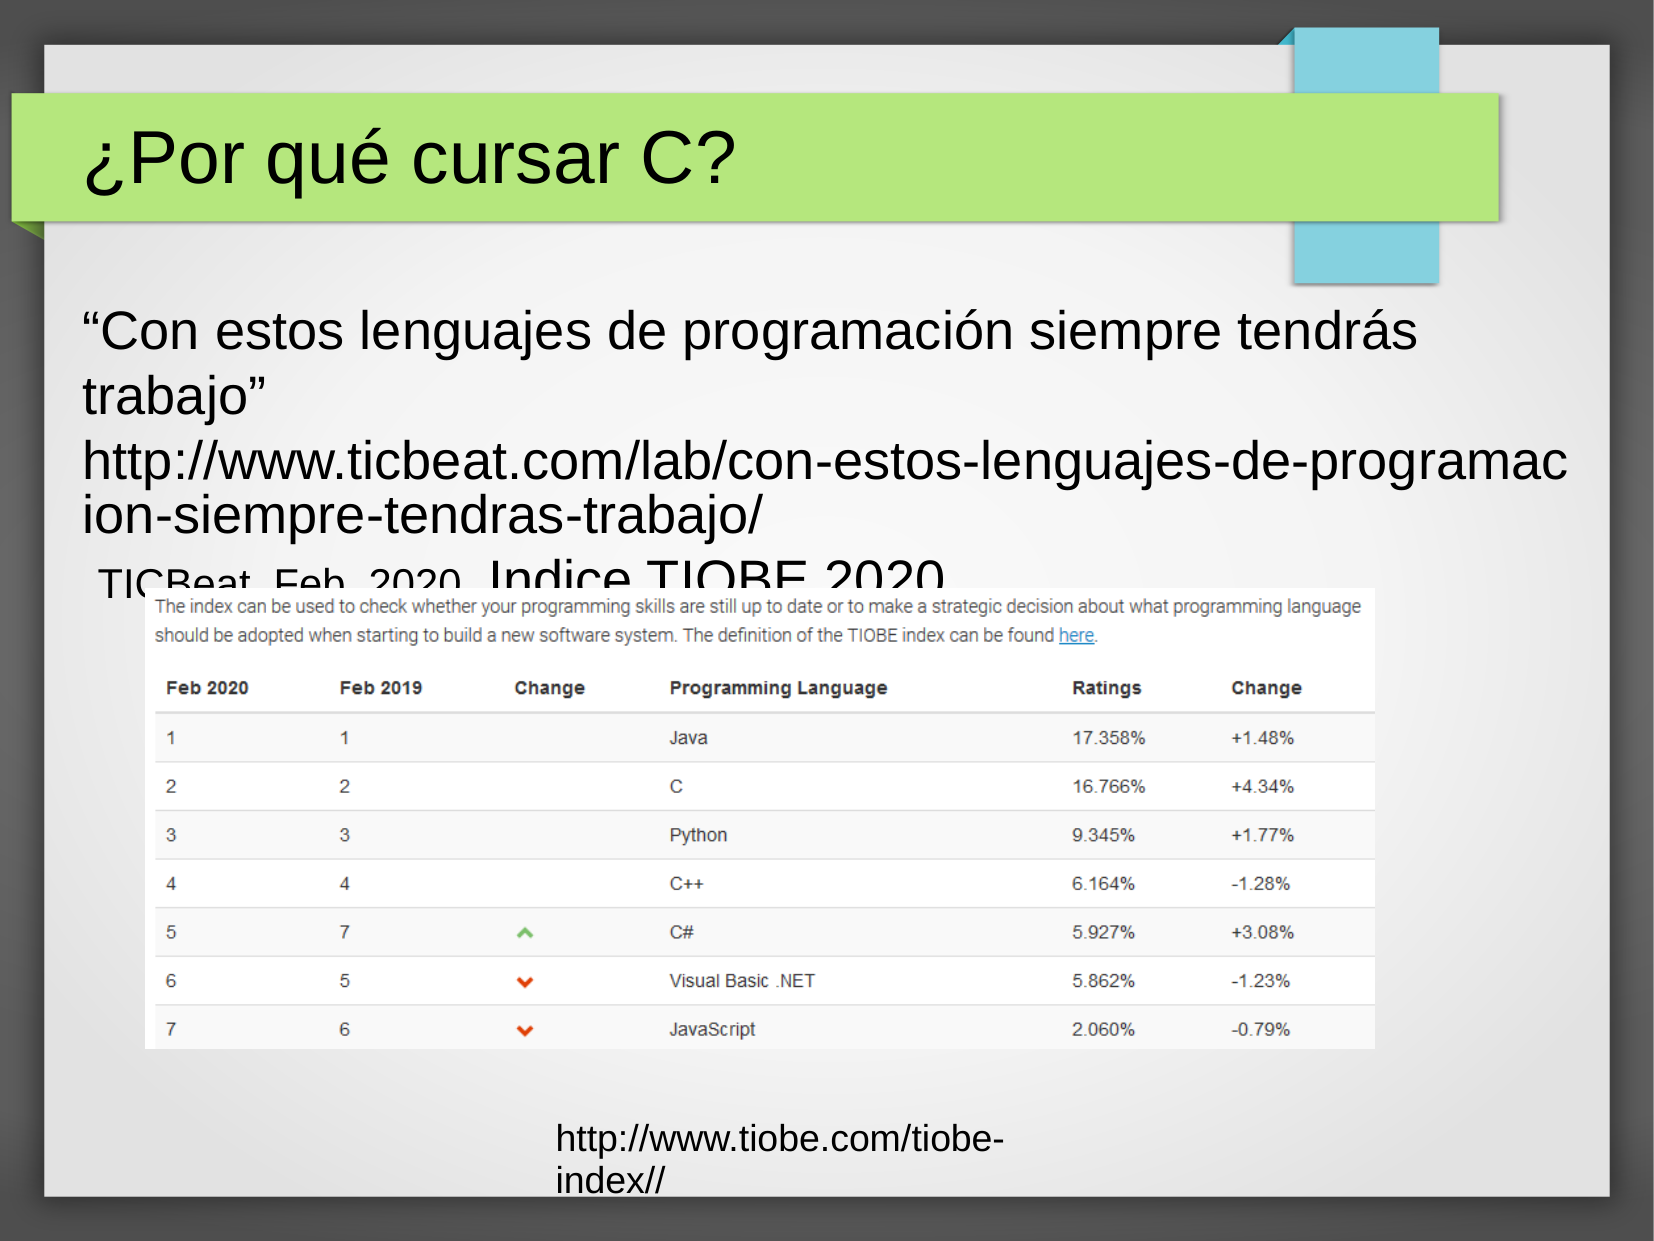

¿Por qué cursar C?
# “Con estos lenguajes de programación siempre tendrás trabajo”  http://www.ticbeat.com/lab/con-estos-lenguajes-de-programacion-siempre-tendras-trabajo/ TICBeat, Feb. 2020. Indice TIOBE 2020.
http://www.tiobe.com/tiobe-index//